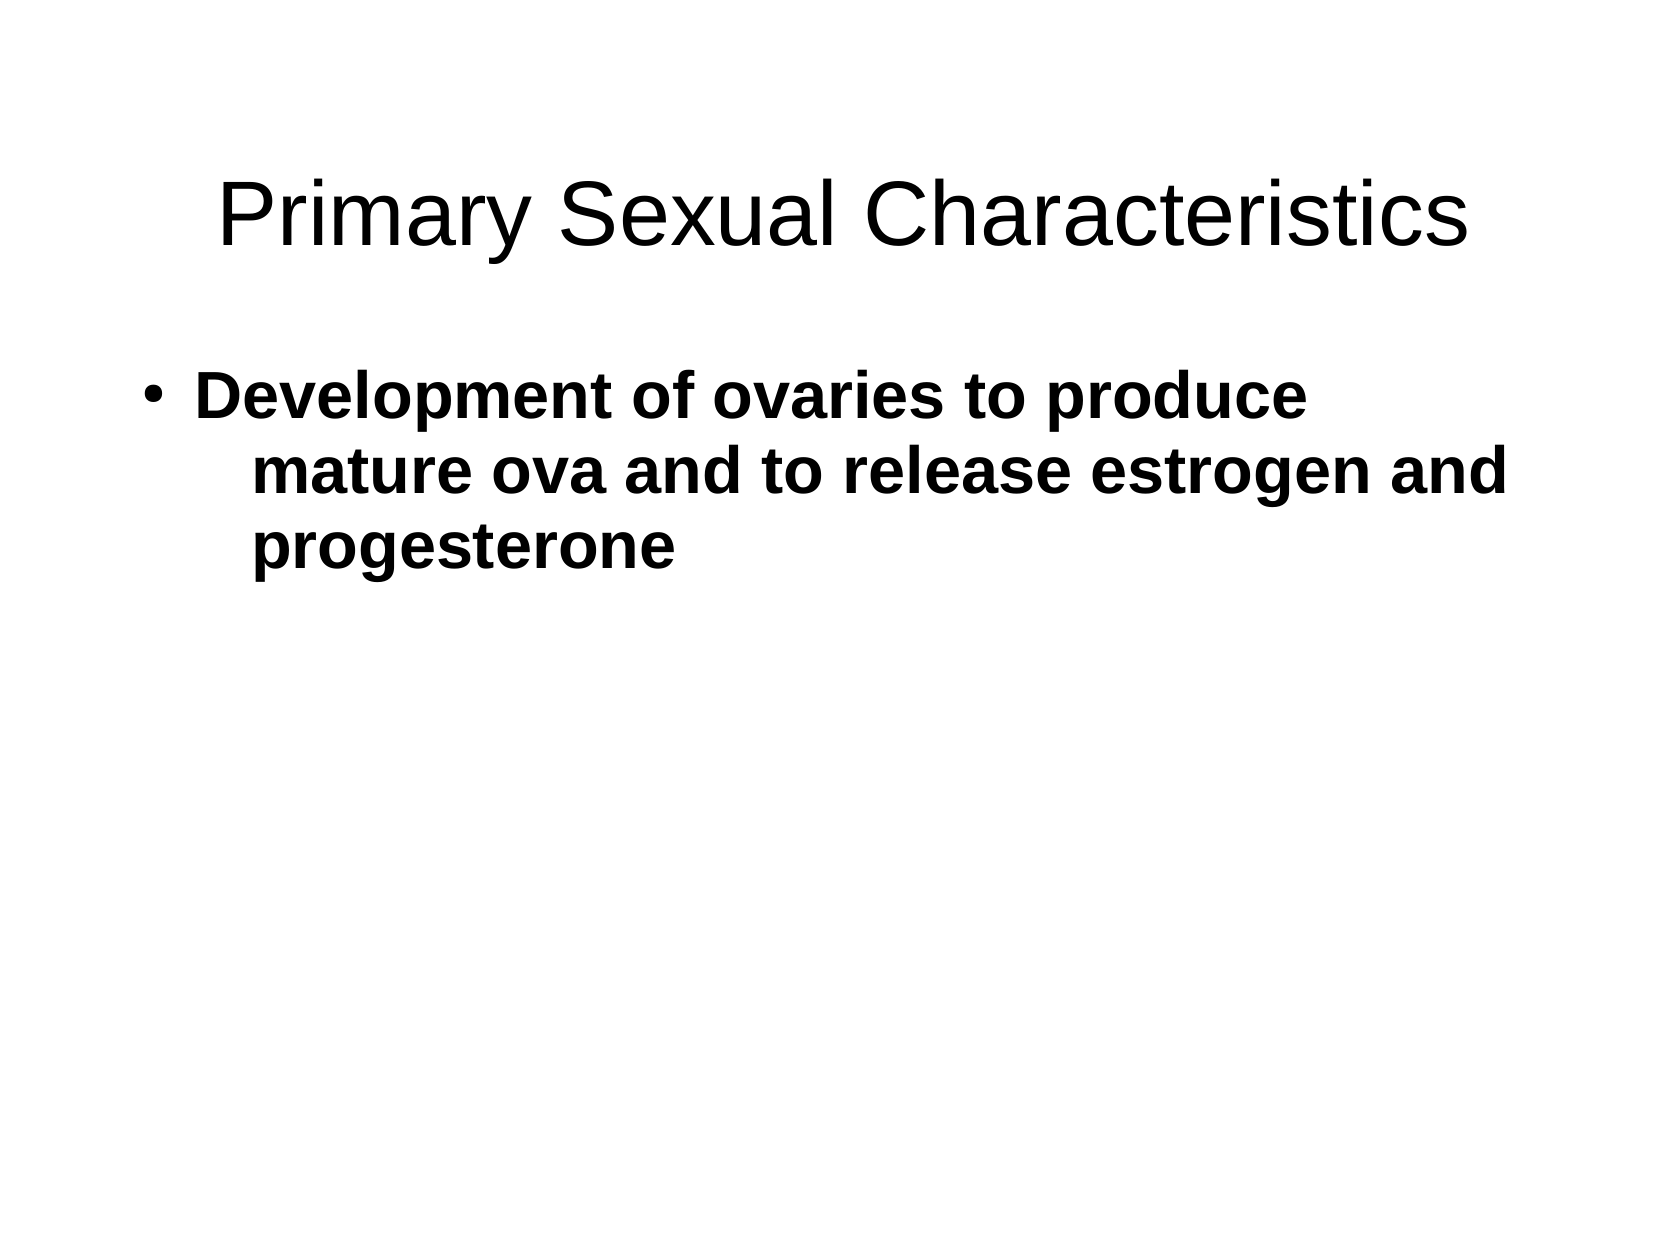

Primary Sexual Characteristics
# Development of ovaries to produce mature ova and to release estrogen and progesterone